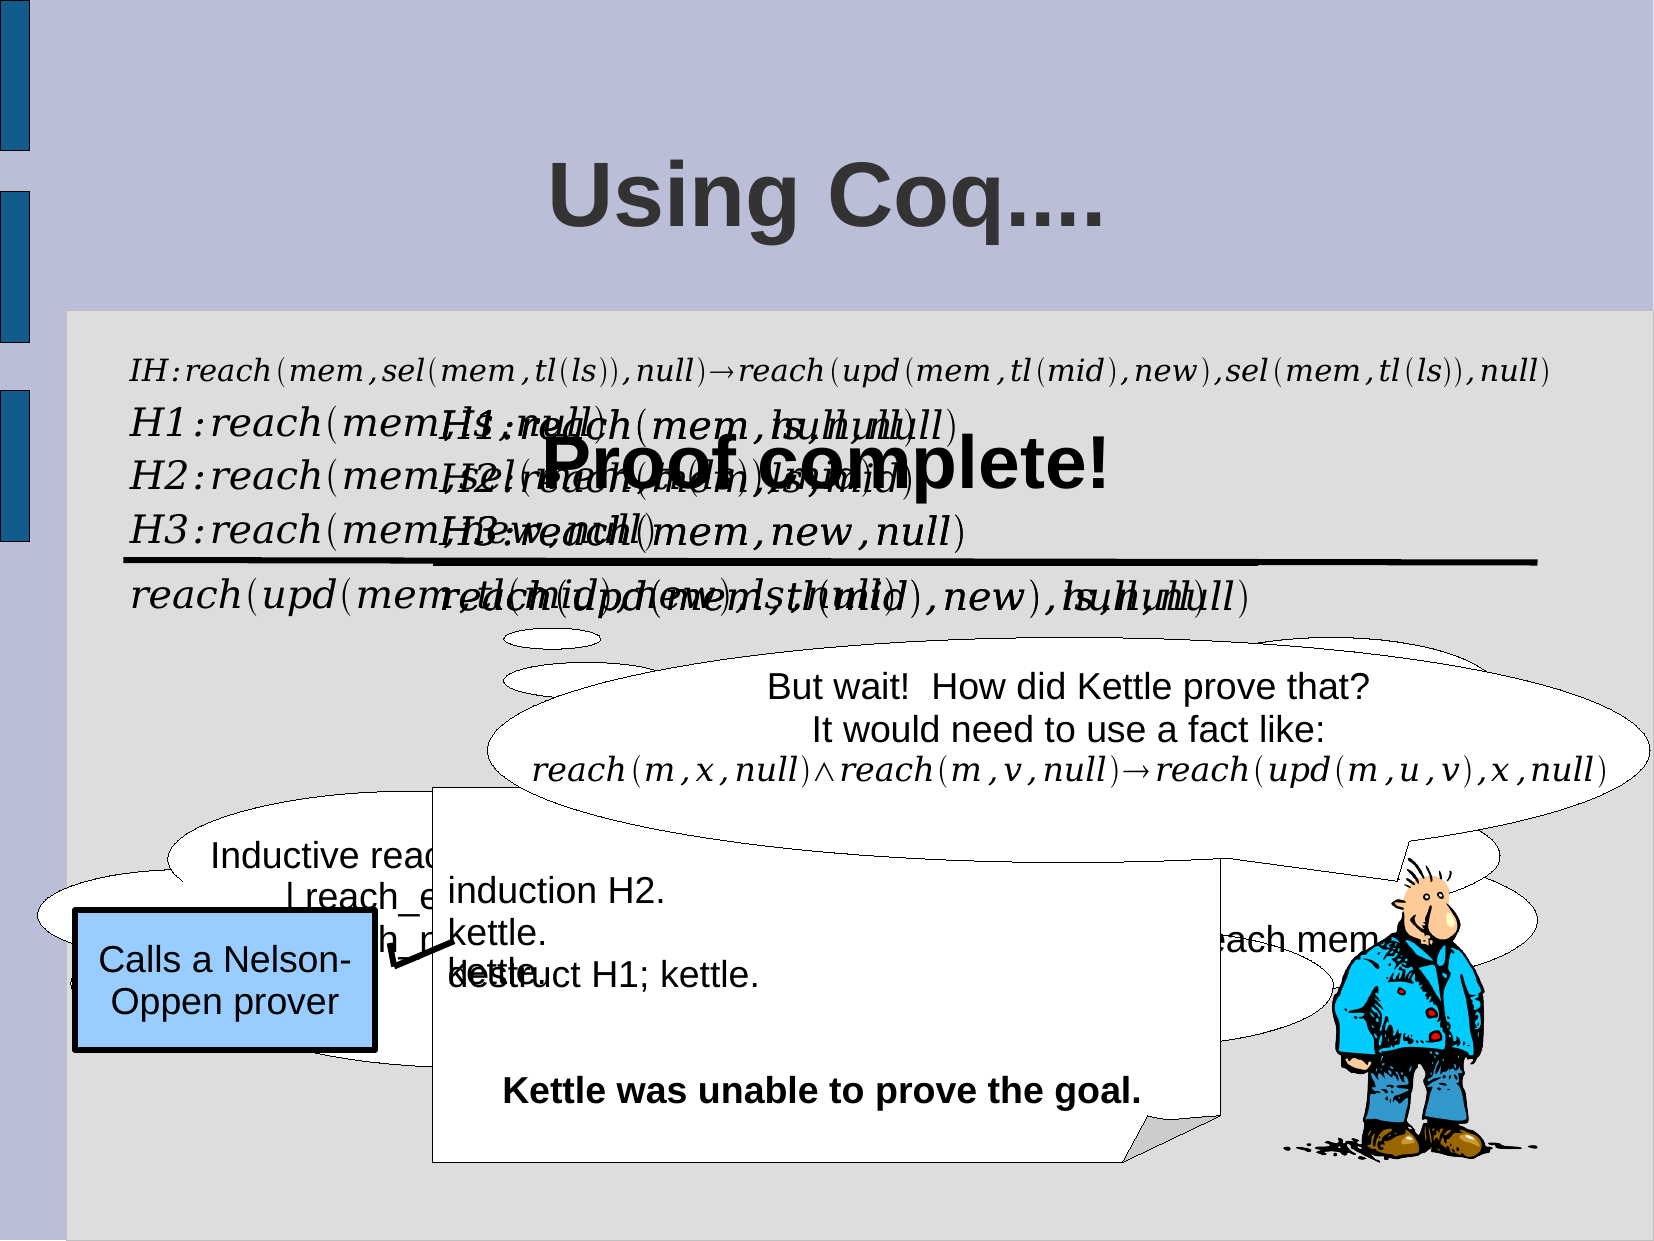

# Using Coq....
Proof complete!
But wait! How did Kettle prove that?
It would need to use a fact like:
But that's obvious!
Obvious again!
Inductive reach (mem : memory) : addr -> addr -> Prop :=
	| reach_eq : forall a, reach mem a a
	| reach_ne : forall a b, reach mem (sel mem (tl a)) b -> reach mem a b.
induction H2.
kettle.
destruct H1; kettle.
Calls a Nelson-Oppen prover
kettle.
Kettle was unable to prove the goal.